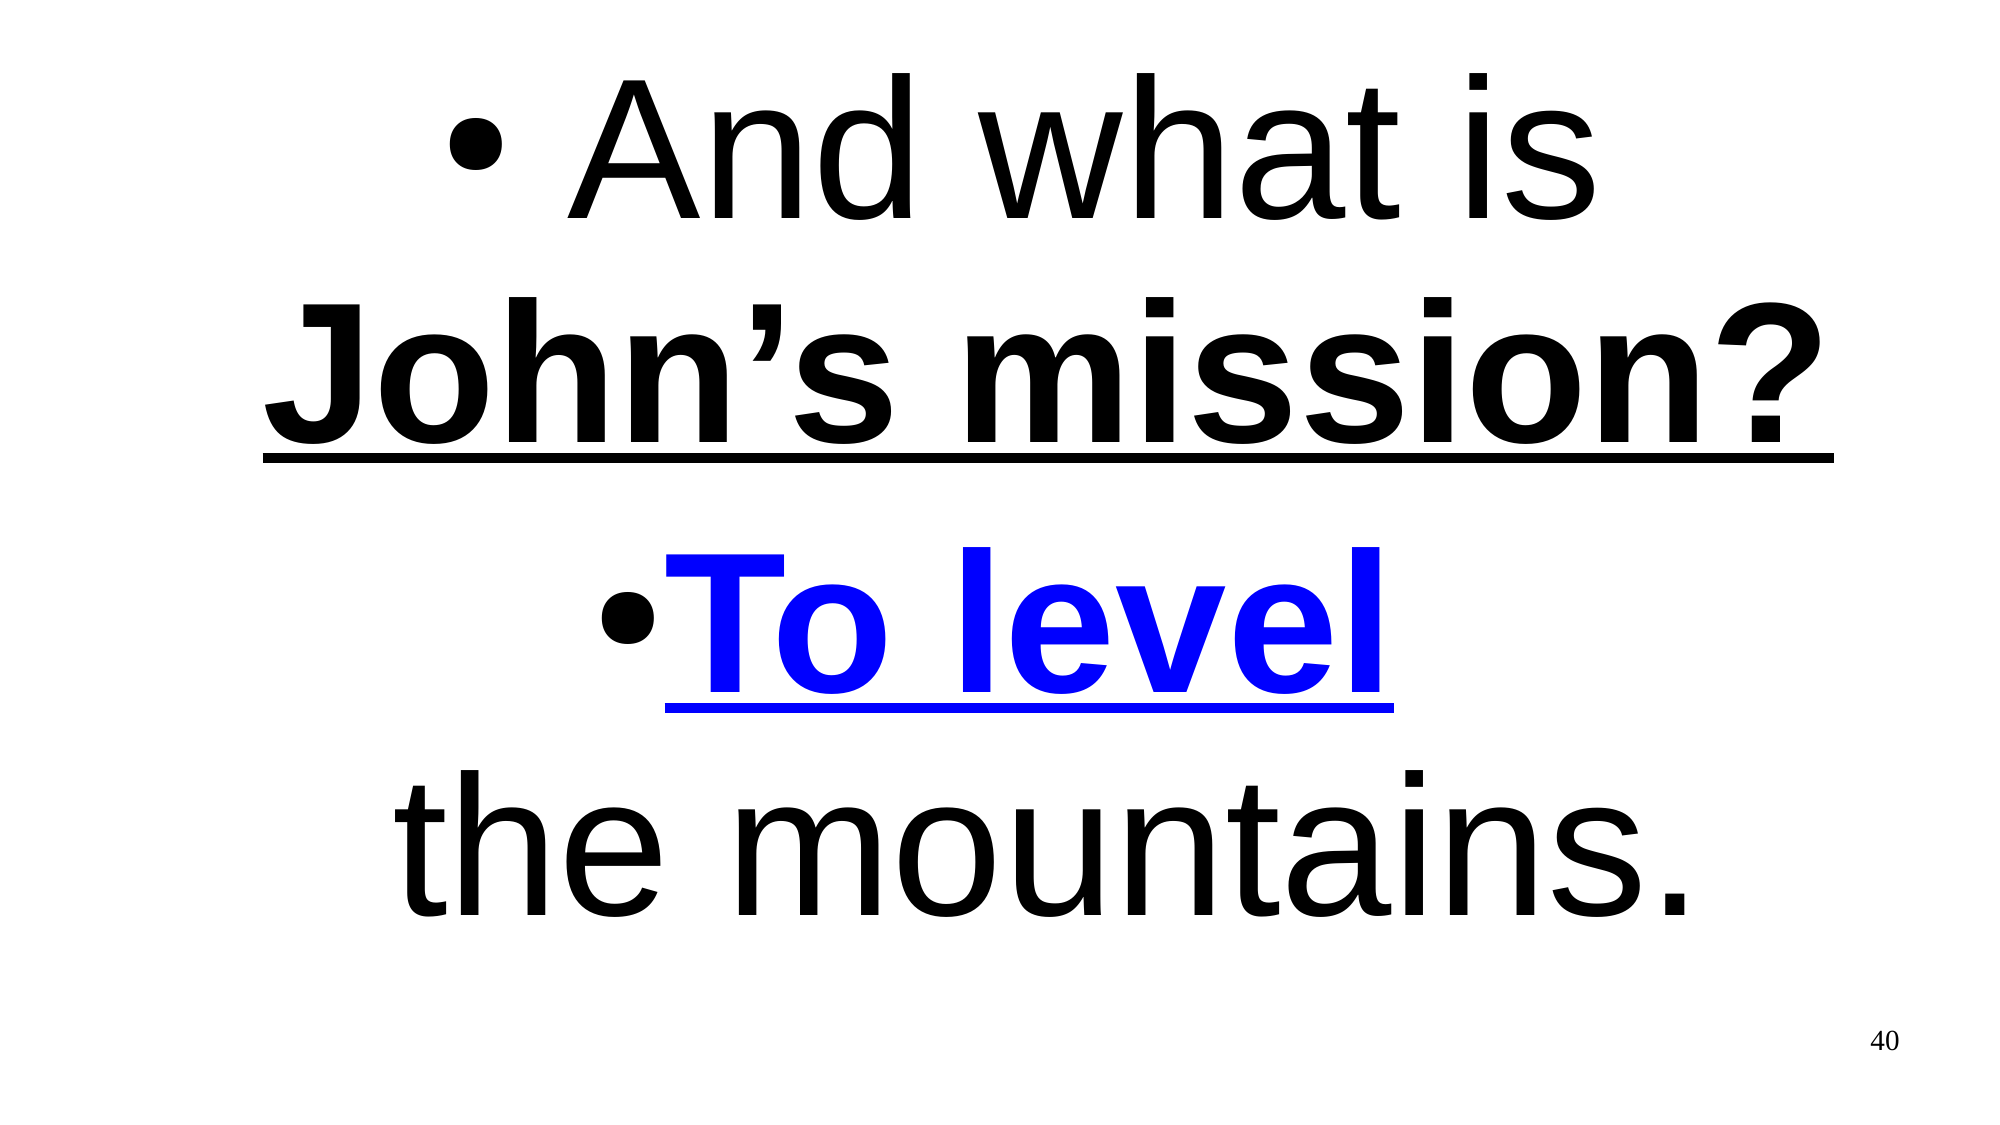

# And what is John’s mission?
To level
the mountains.
40